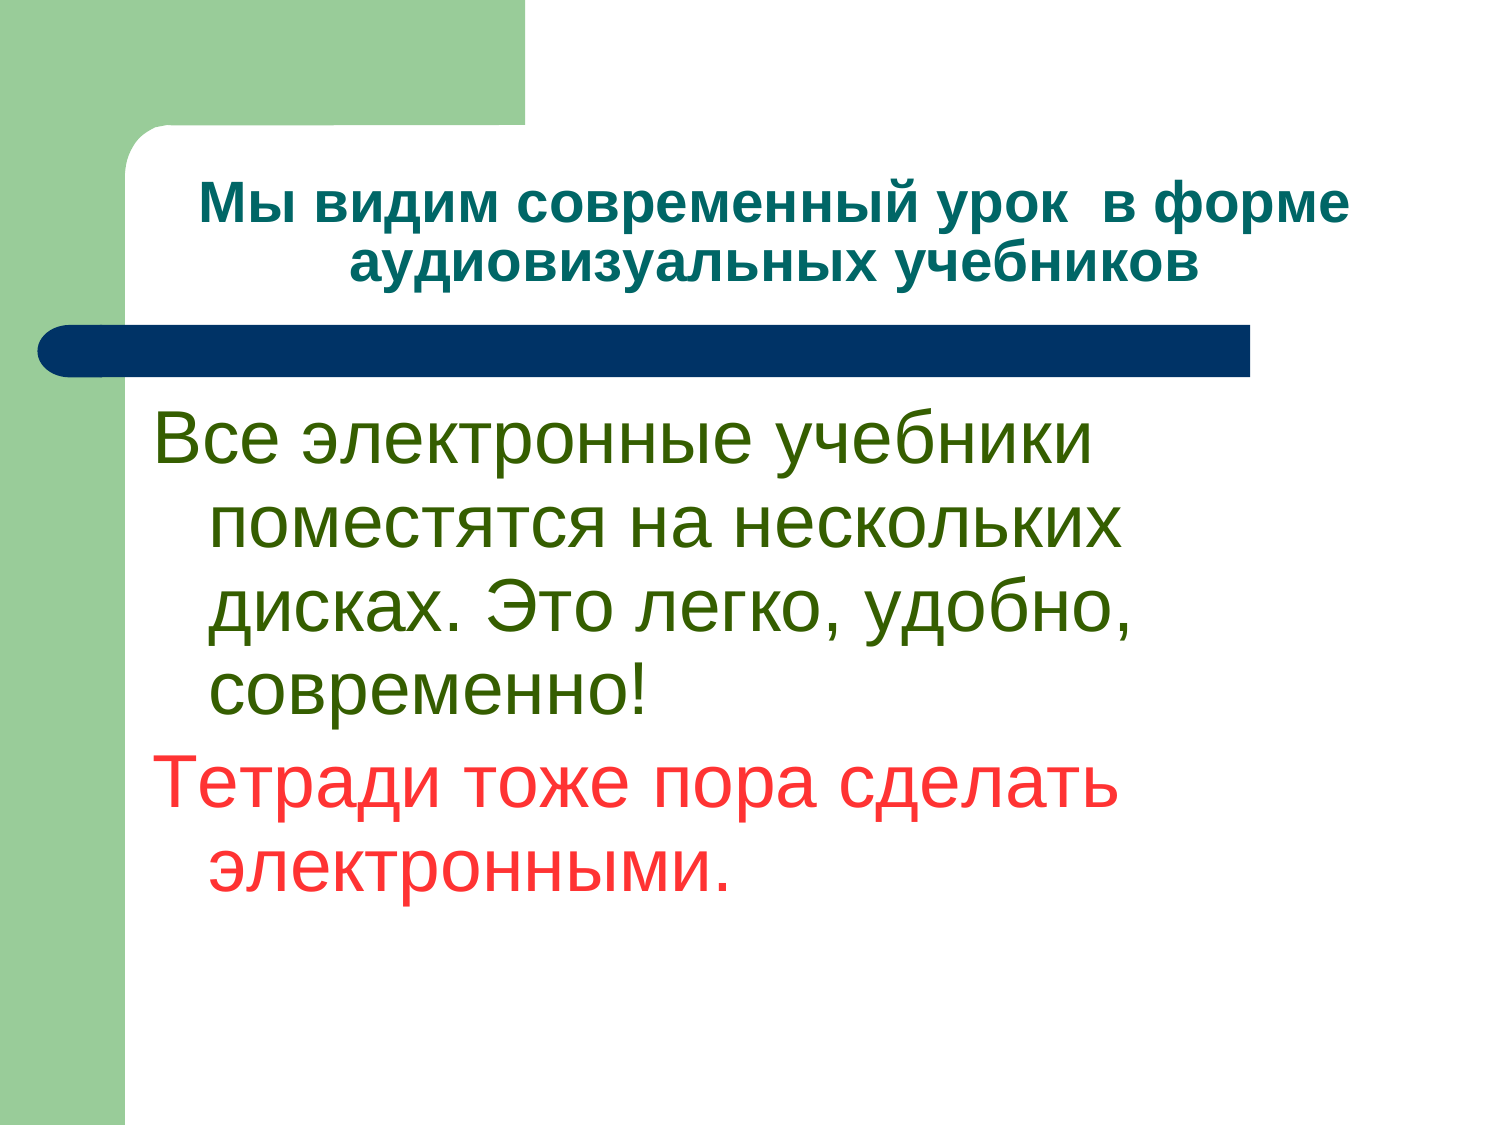

# Мы видим современный урок в форме аудиовизуальных учебников
Все электронные учебники поместятся на нескольких дисках. Это легко, удобно, современно!
Тетради тоже пора сделать электронными.